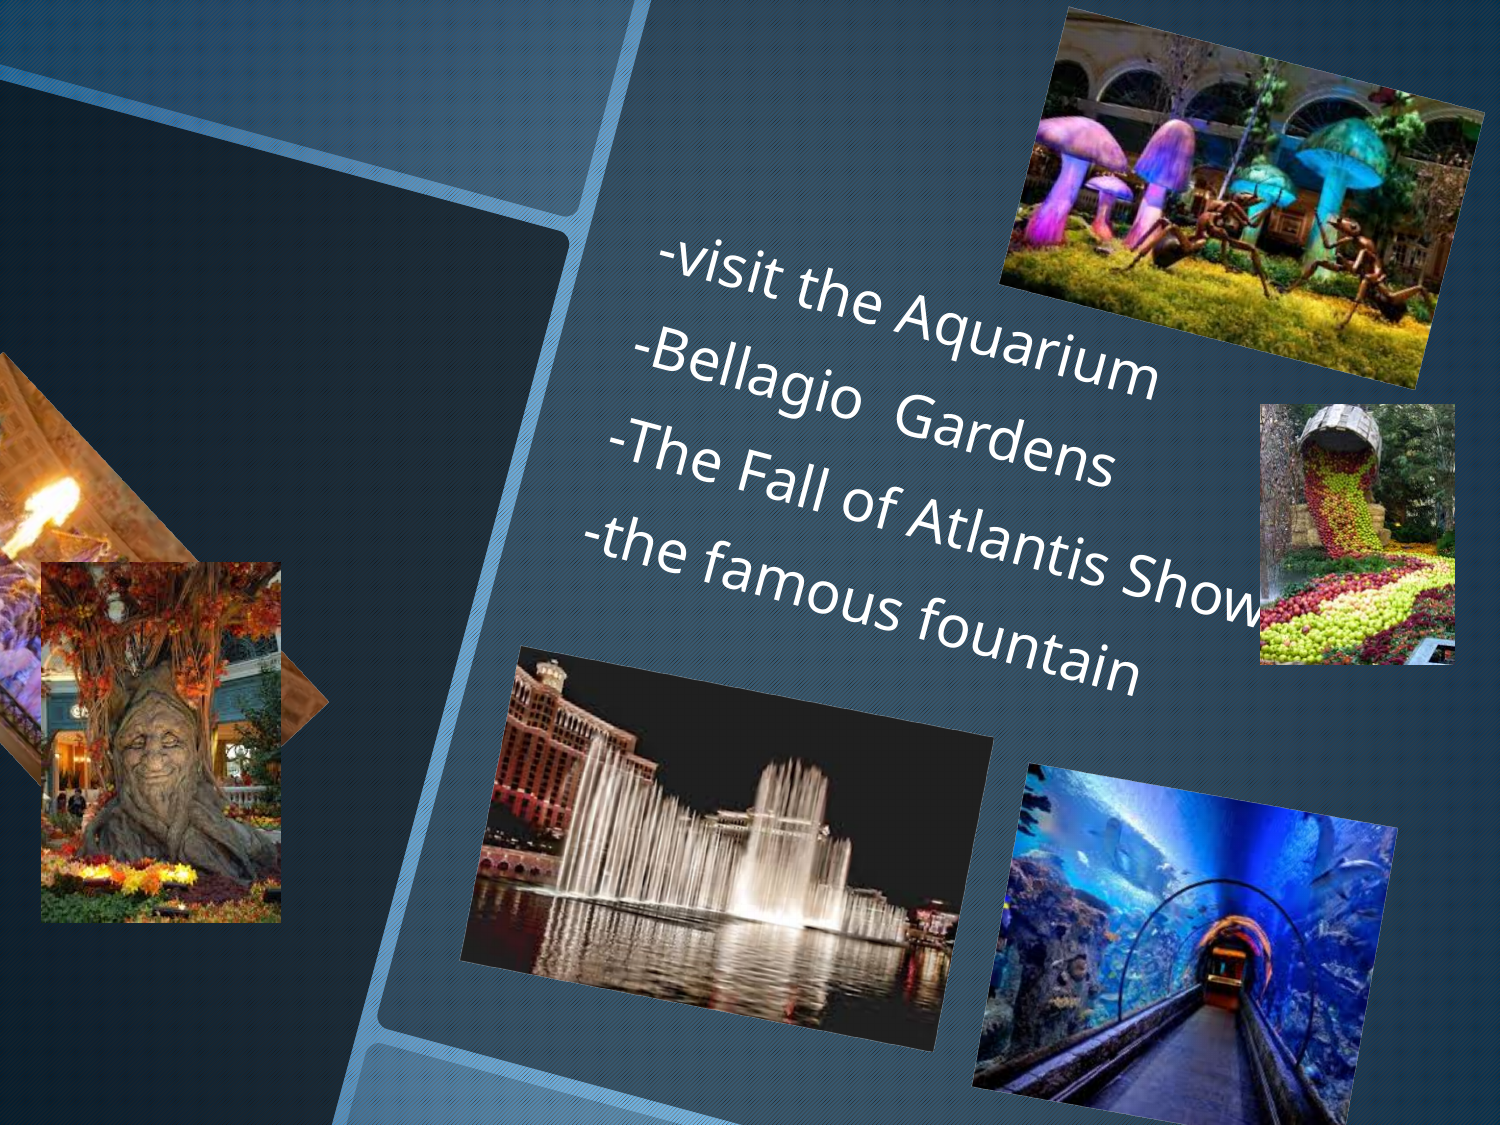

-visit the Aquarium
-Bellagio Gardens
-The Fall of Atlantis Show
-the famous fountain
# THINGS TO DO